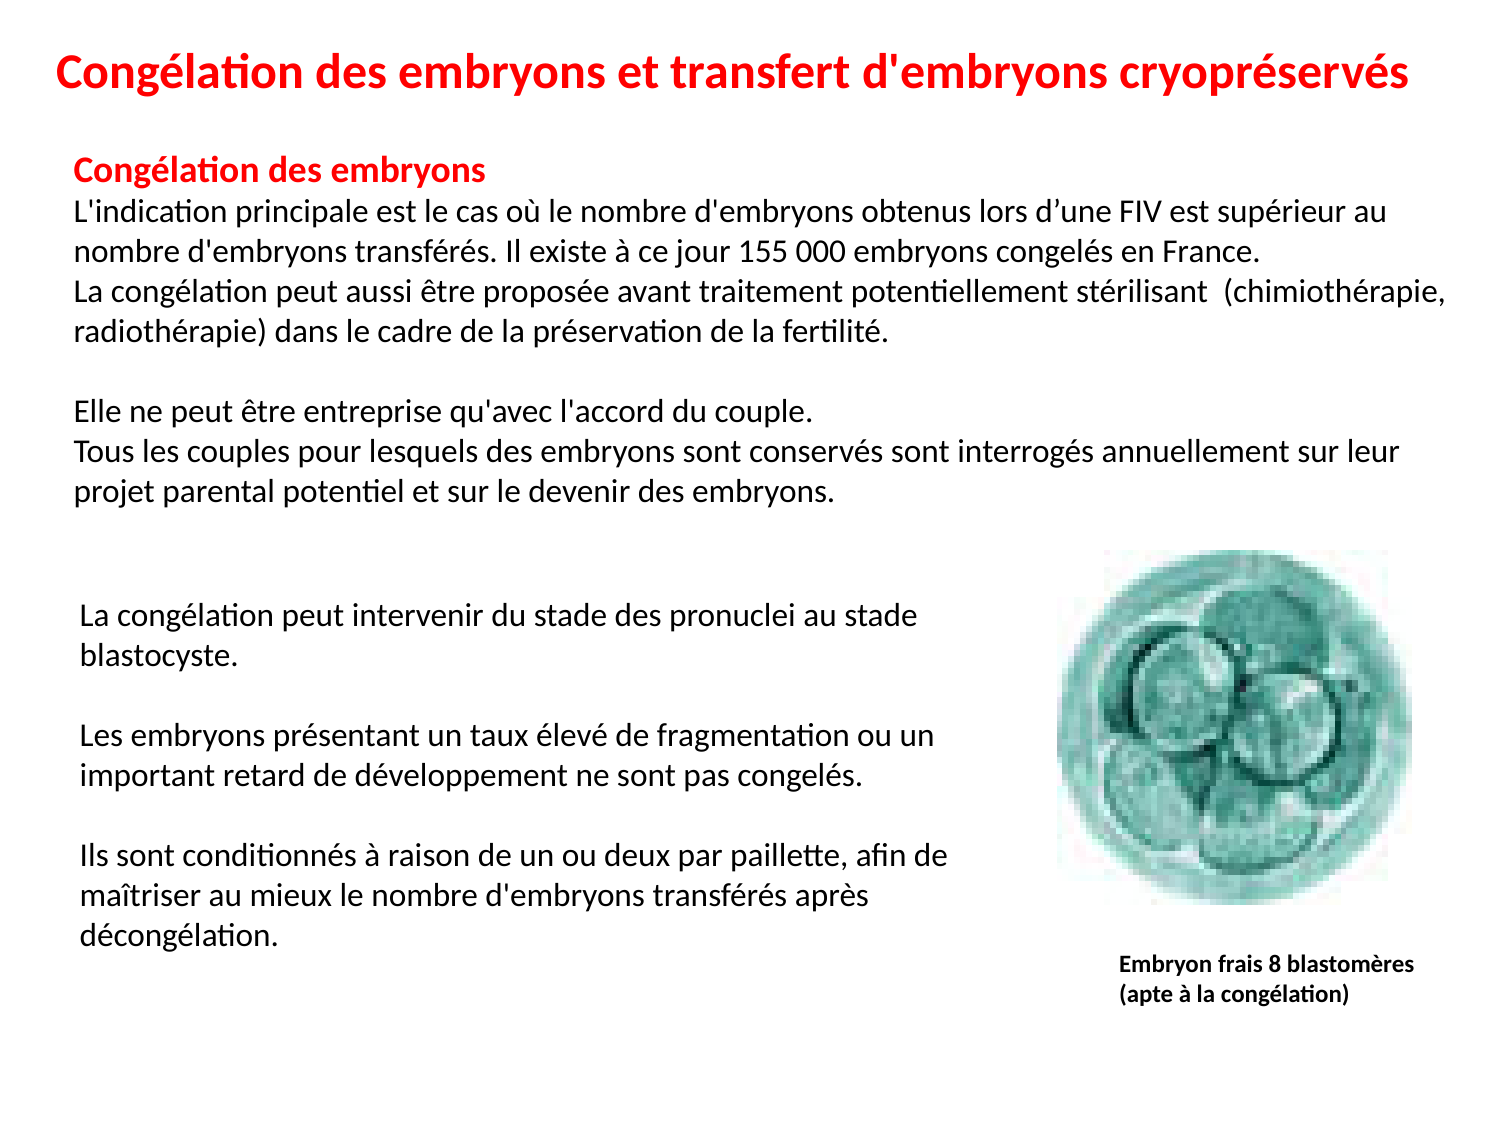

Congélation des embryons et transfert d'embryons cryopréservés
Congélation des embryons
L'indication principale est le cas où le nombre d'embryons obtenus lors d’une FIV est supérieur au nombre d'embryons transférés. Il existe à ce jour 155 000 embryons congelés en France.
La congélation peut aussi être proposée avant traitement potentiellement stérilisant (chimiothérapie, radiothérapie) dans le cadre de la préservation de la fertilité.
Elle ne peut être entreprise qu'avec l'accord du couple.
Tous les couples pour lesquels des embryons sont conservés sont interrogés annuellement sur leur projet parental potentiel et sur le devenir des embryons.
La congélation peut intervenir du stade des pronuclei au stade blastocyste.
Les embryons présentant un taux élevé de fragmentation ou un important retard de développement ne sont pas congelés.
Ils sont conditionnés à raison de un ou deux par paillette, afin de maîtriser au mieux le nombre d'embryons transférés après décongélation.
Embryon frais 8 blastomères
(apte à la congélation)